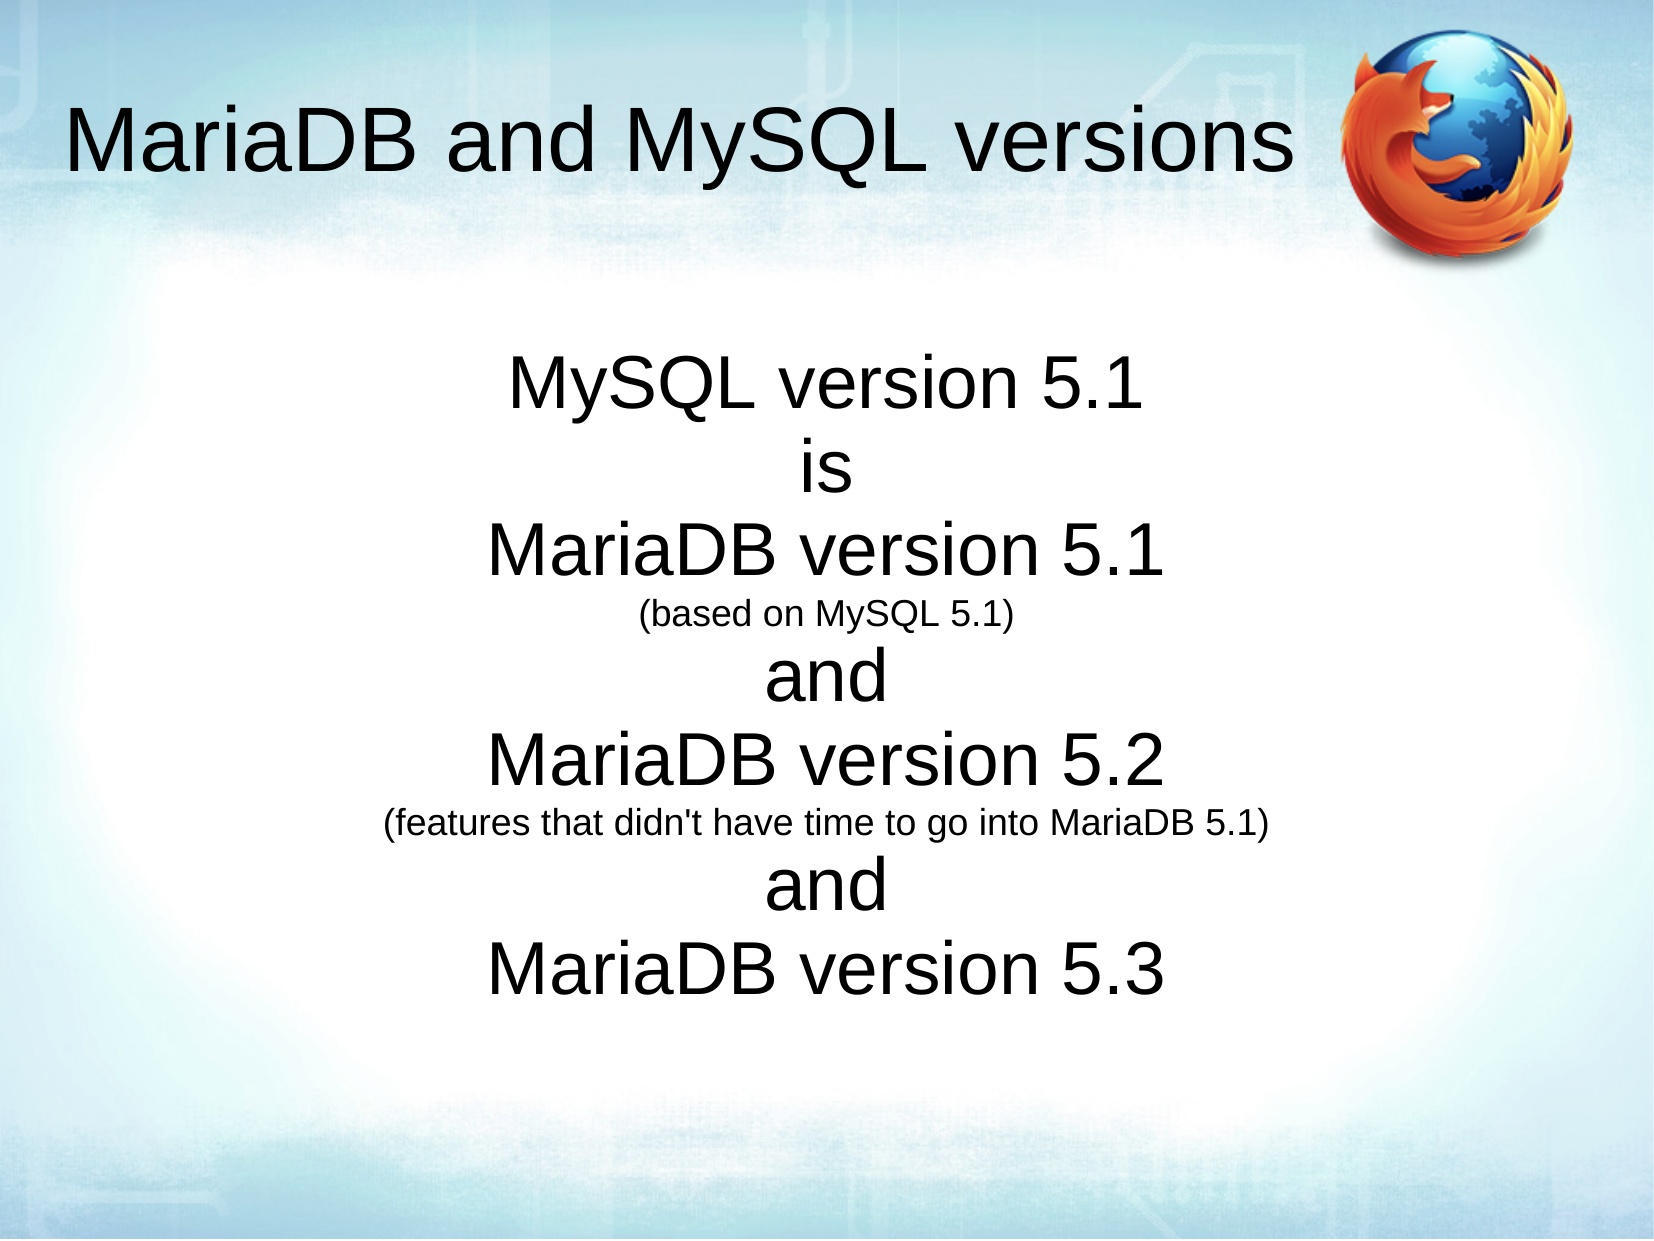

# MariaDB and MySQL versions
MySQL version 5.1
is
MariaDB version 5.1
(based on MySQL 5.1)
and
MariaDB version 5.2
(features that didn't have time to go into MariaDB 5.1)
and
MariaDB version 5.3